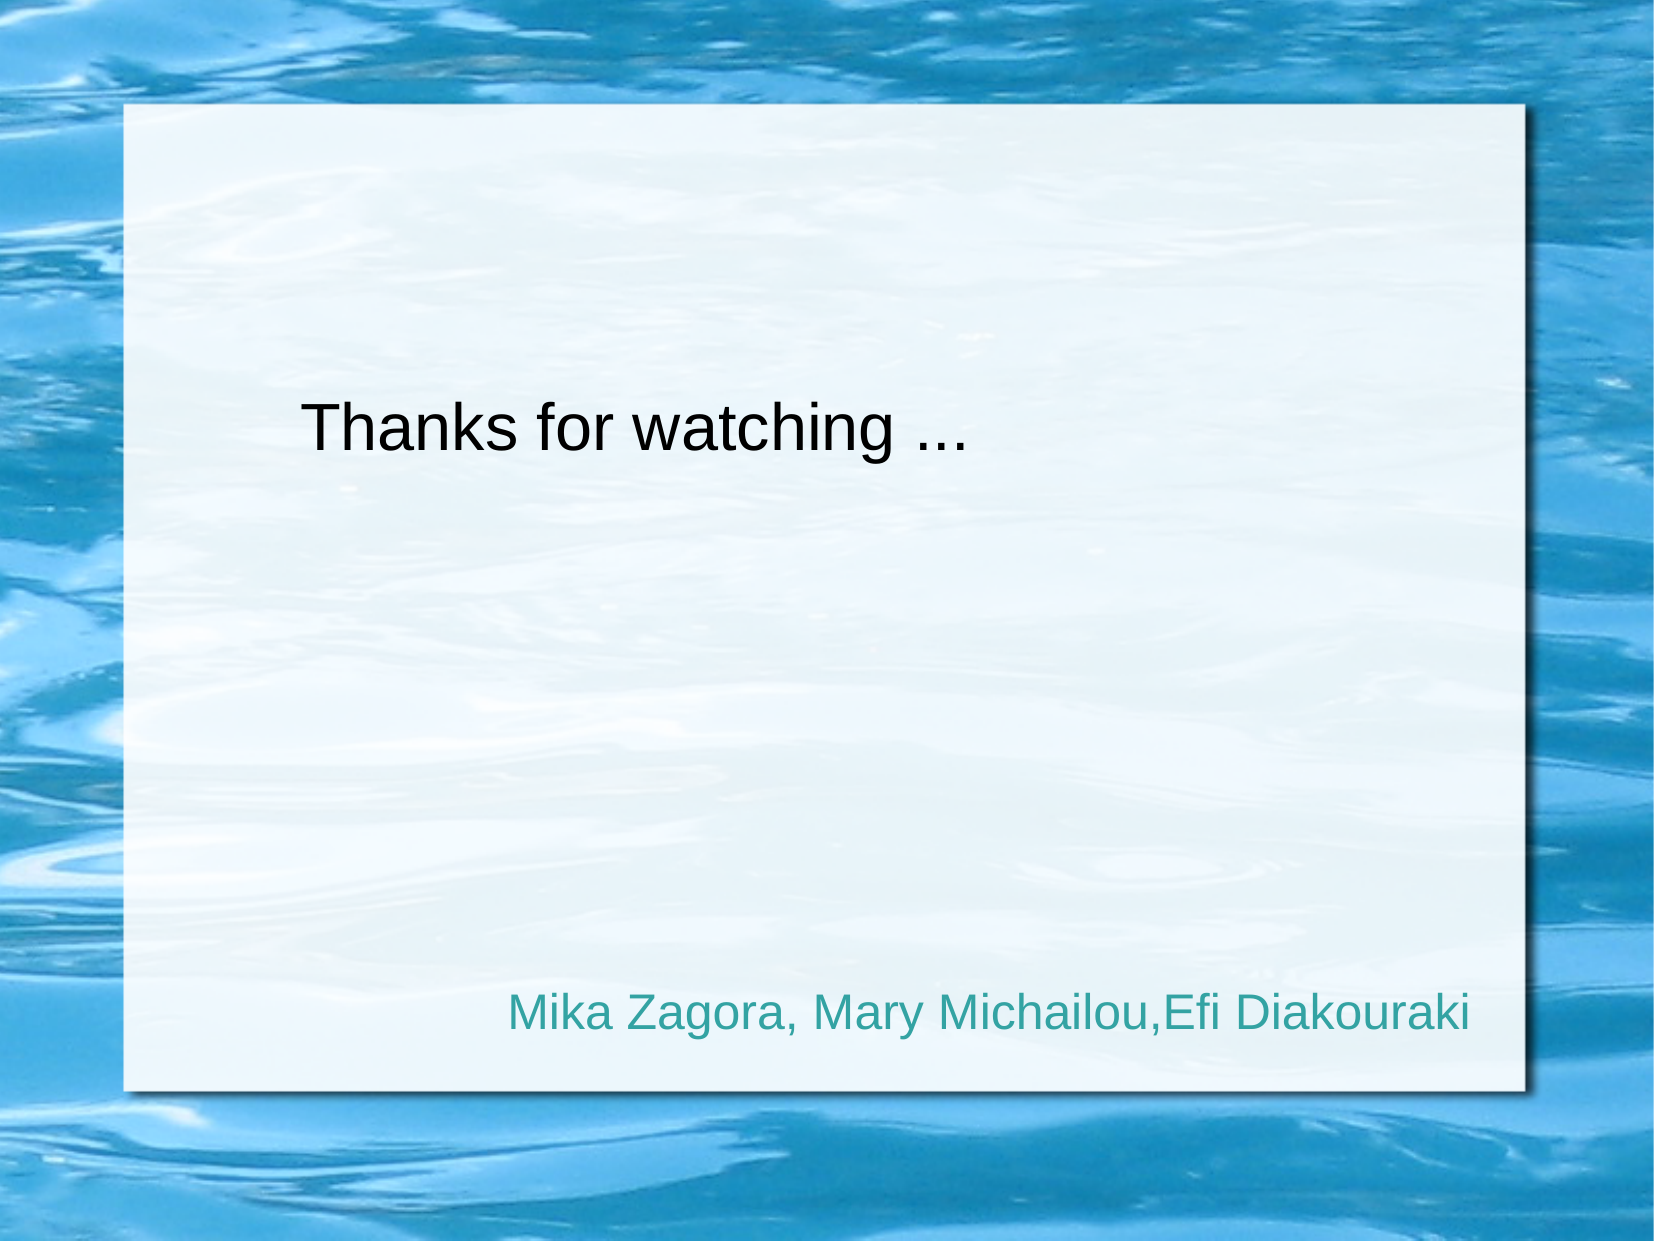

Thanks for watching ...
# Mika Zagora, Mary Michailou,Efi Diakouraki